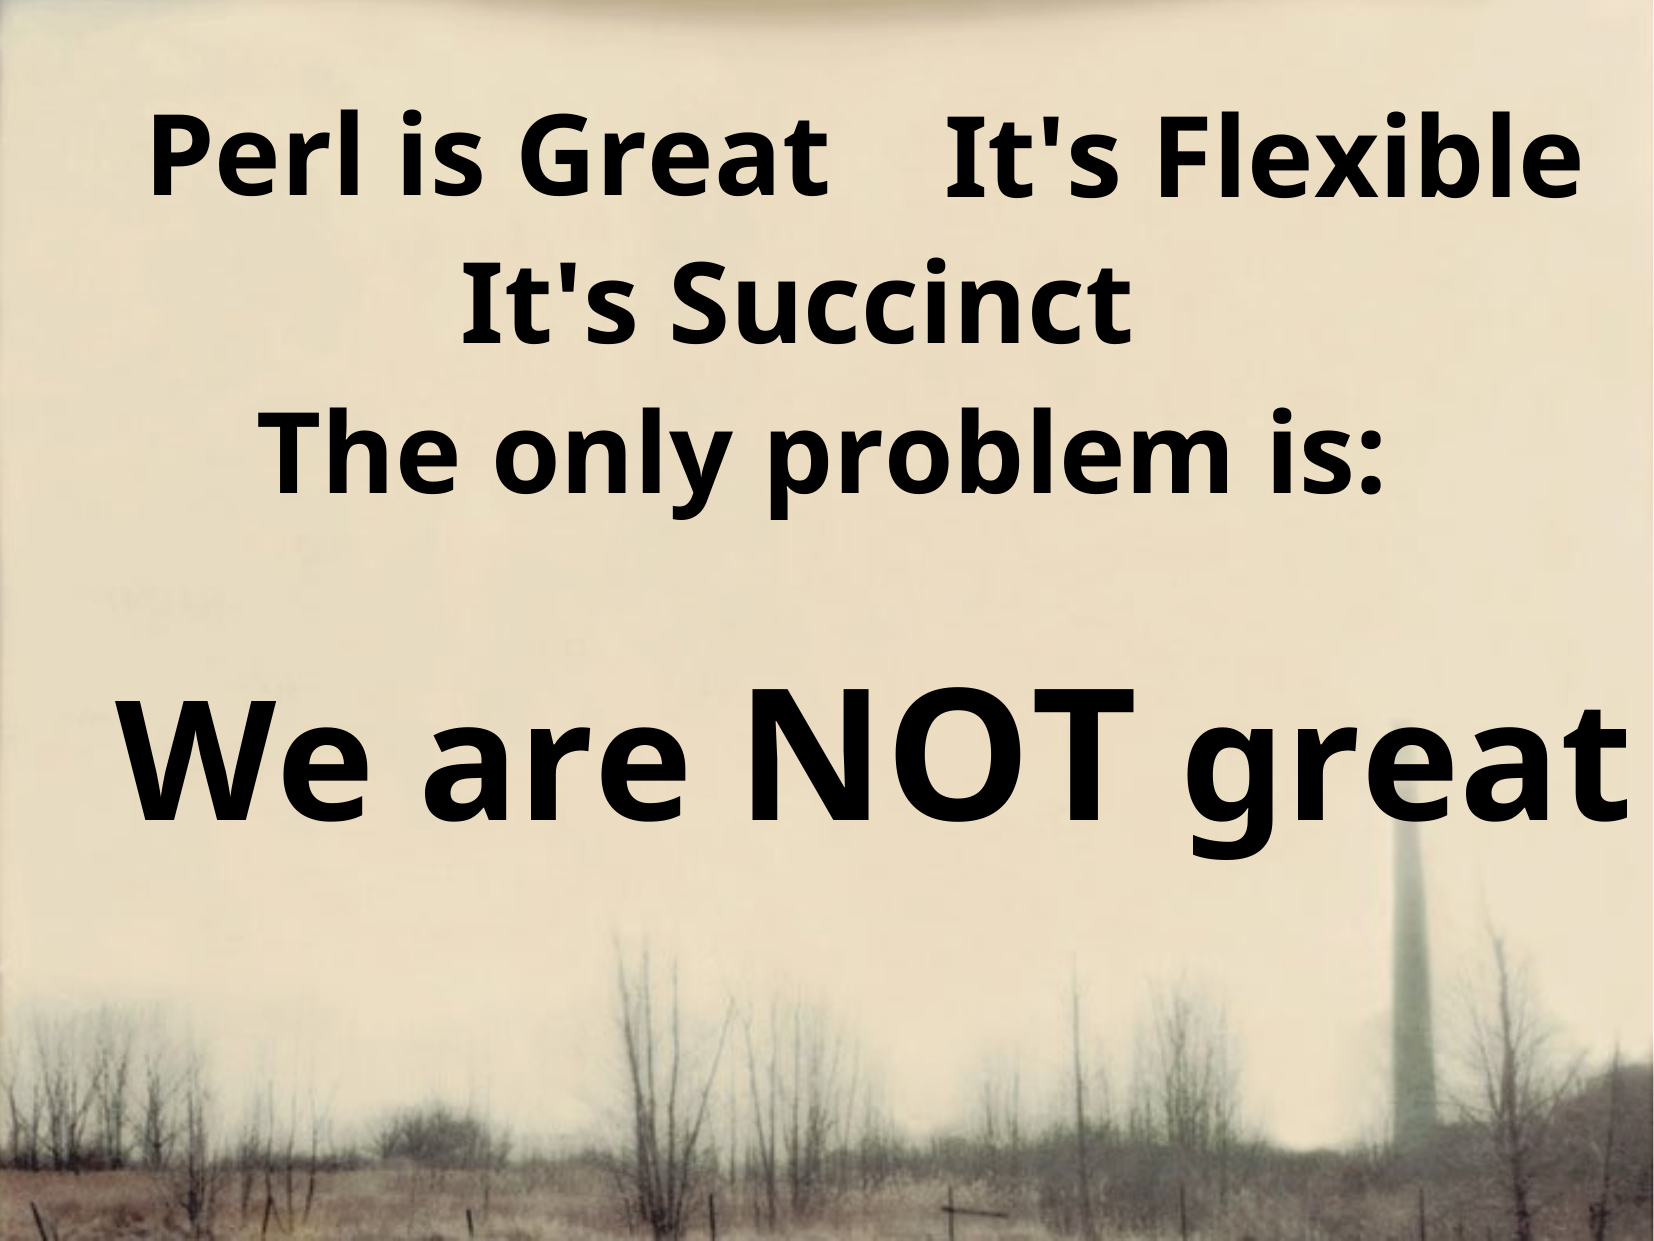

Perl is Great
It's Flexible
It's Succinct
The only problem is:
We are NOT great